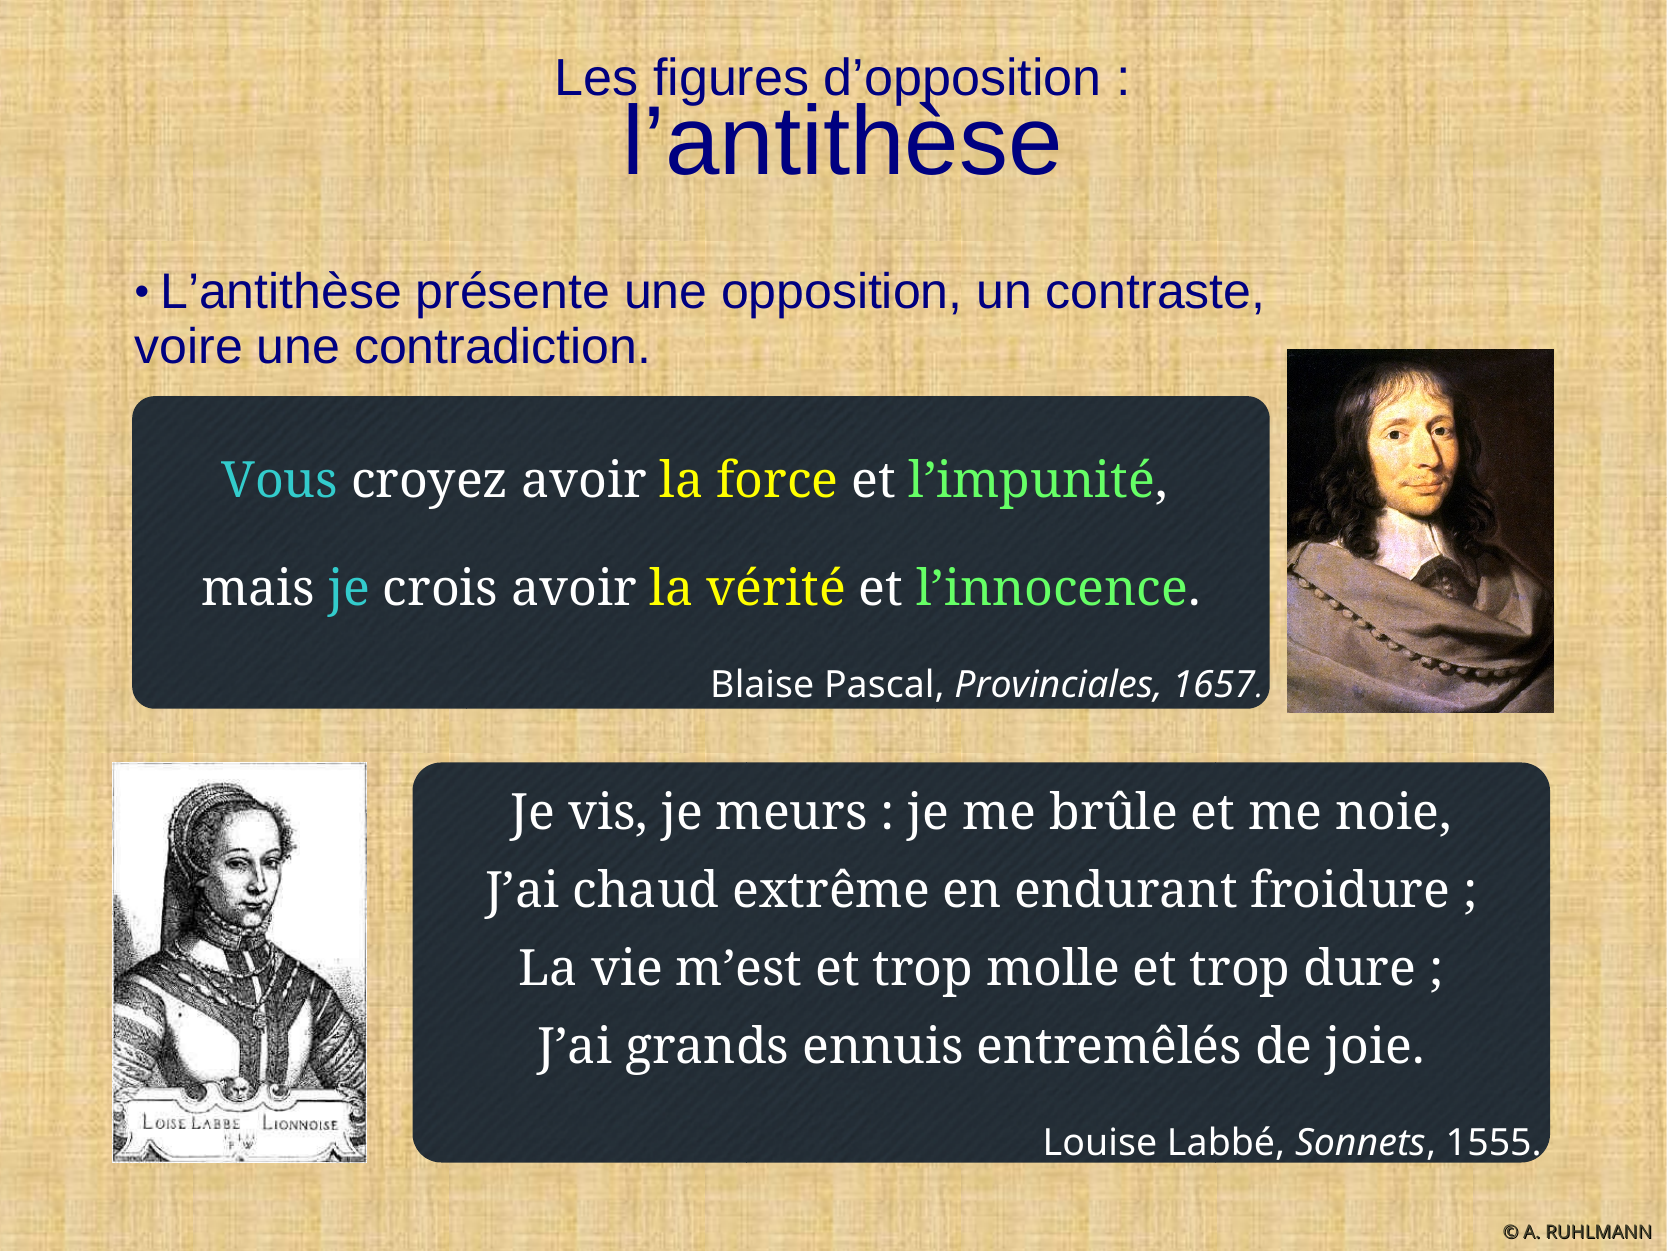

# Les figures d’opposition : l’antithèse
 L’antithèse présente une opposition, un contraste,
voire une contradiction.
Vous croyez avoir la force et l’impunité,
mais je crois avoir la vérité et l’innocence.
Blaise Pascal, Provinciales, 1657.
Je vis, je meurs : je me brûle et me noie,
J’ai chaud extrême en endurant froidure ;
La vie m’est et trop molle et trop dure ;
J’ai grands ennuis entremêlés de joie.
Louise Labbé, Sonnets, 1555.
© A. RUHLMANN